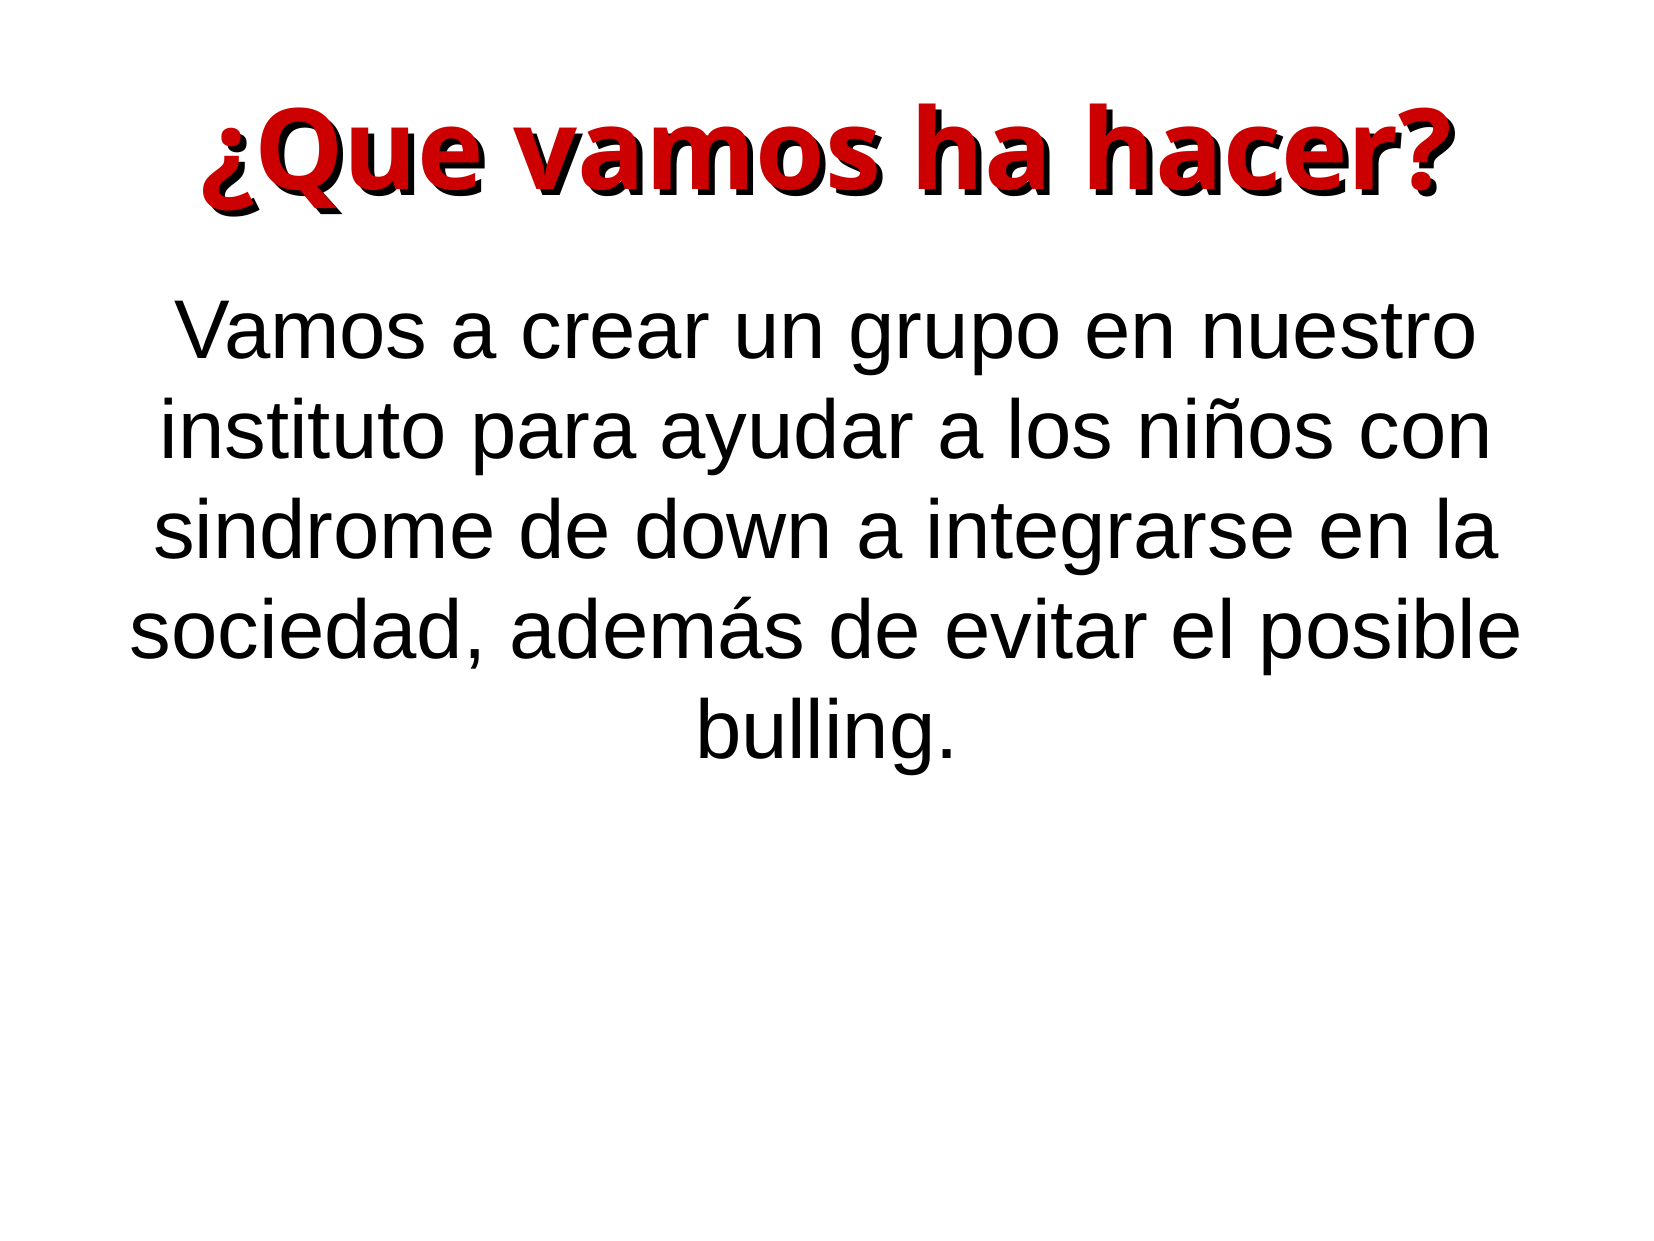

# ¿Que vamos ha hacer?
Vamos a crear un grupo en nuestro instituto para ayudar a los niños con sindrome de down a integrarse en la sociedad, además de evitar el posible bulling.